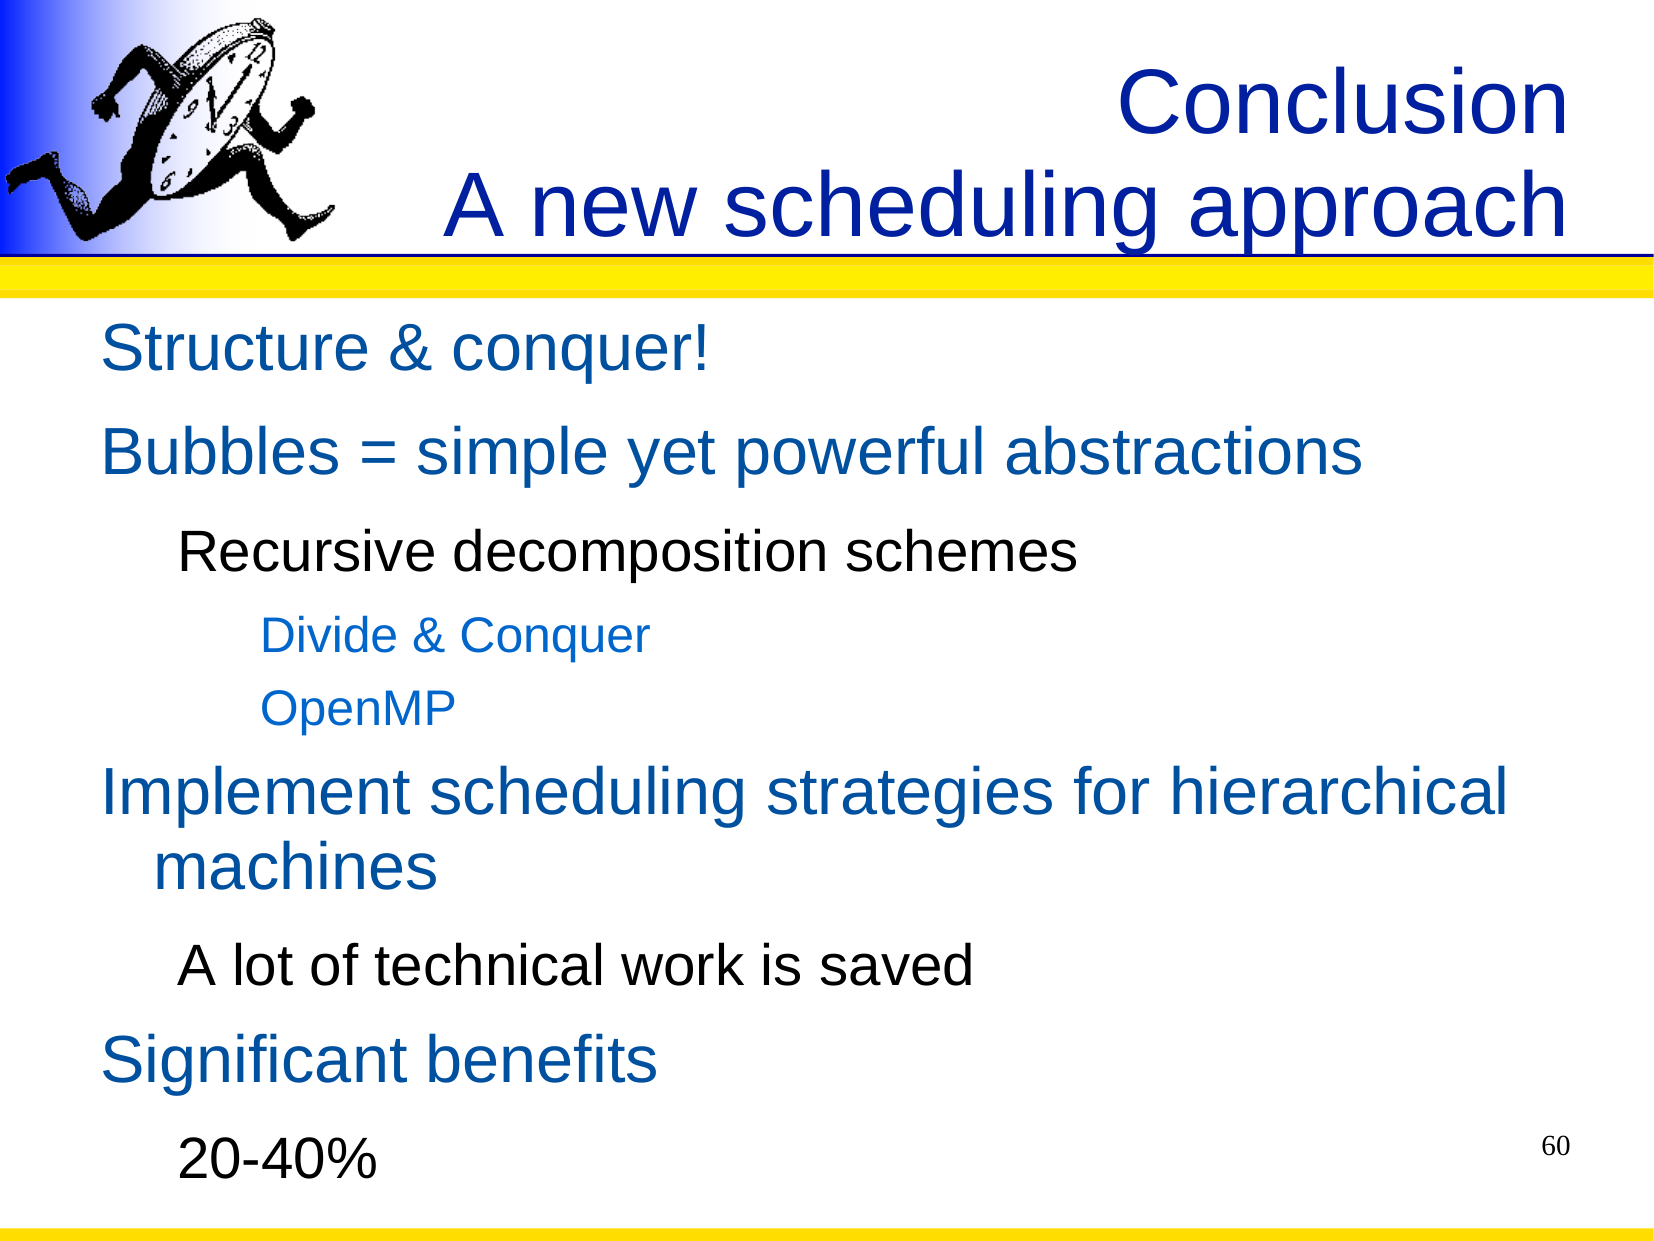

# Conclusion A new scheduling approach
Structure & conquer!
Bubbles = simple yet powerful abstractions
Recursive decomposition schemes
Divide & Conquer
OpenMP
Implement scheduling strategies for hierarchical machines
A lot of technical work is saved
Significant benefits
20-40%
60